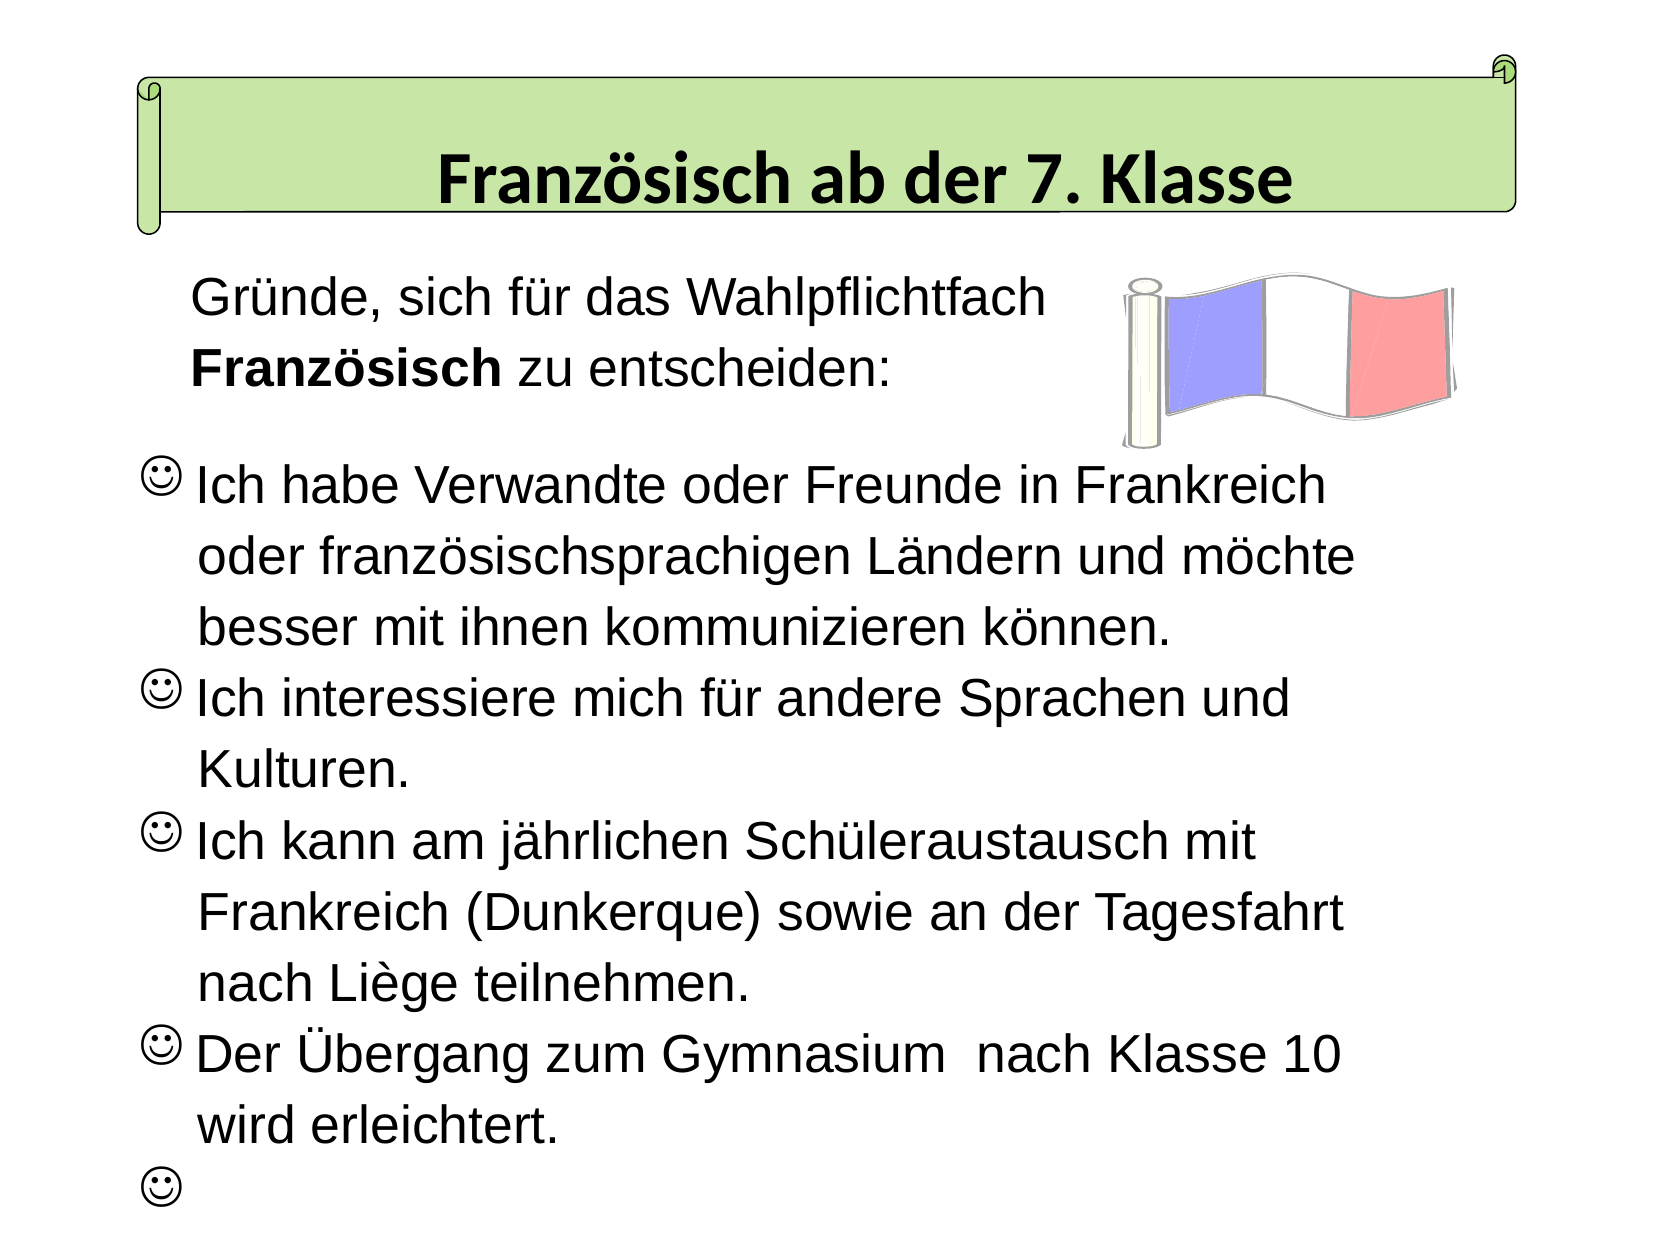

# Französisch ab der 7. Klasse
Gründe, sich für das Wahlpflichtfach
Französisch zu entscheiden:
 Ich habe Verwandte oder Freunde in Frankreich
 oder französischsprachigen Ländern und möchte
 besser mit ihnen kommunizieren können.
 Ich interessiere mich für andere Sprachen und
 Kulturen.
 Ich kann am jährlichen Schüleraustausch mit
 Frankreich (Dunkerque) sowie an der Tagesfahrt
 nach Liège teilnehmen.
 Der Übergang zum Gymnasium nach Klasse 10
 wird erleichtert.